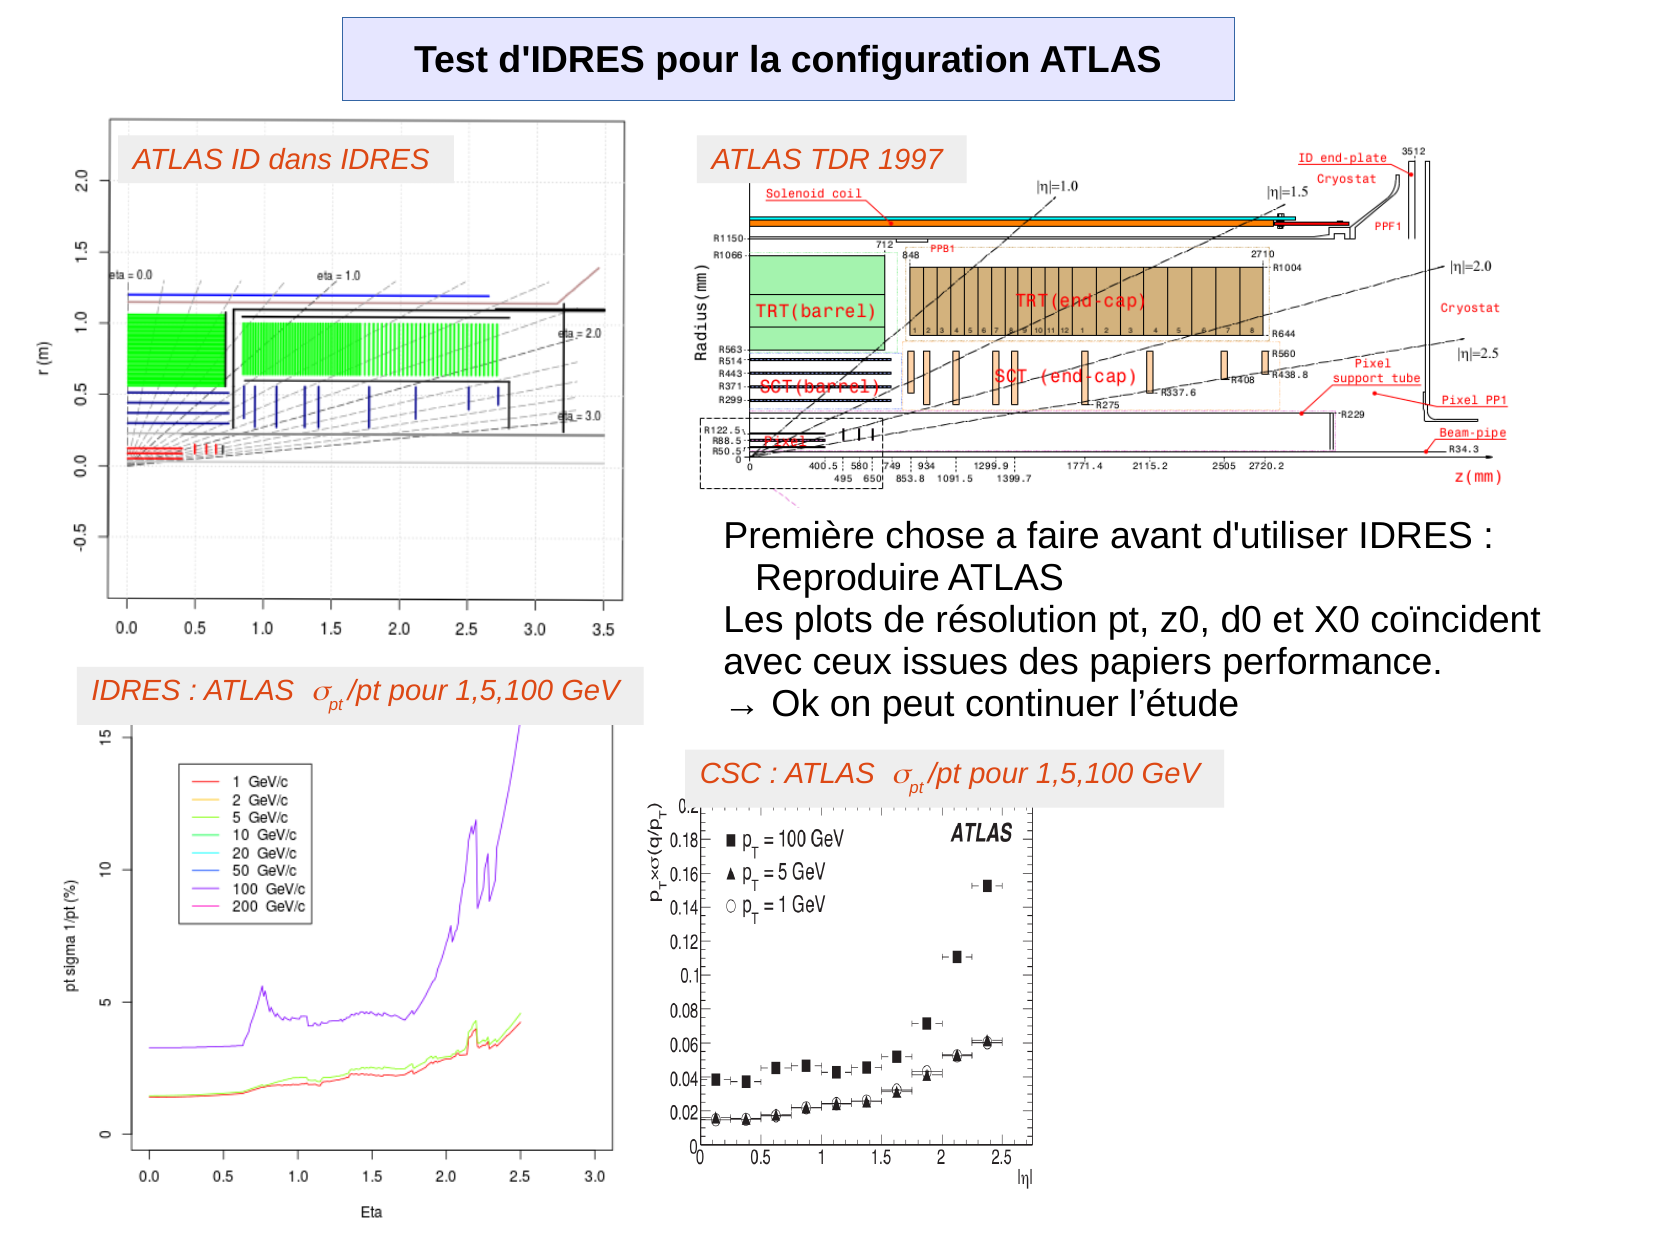

Test d'IDRES pour la configuration ATLAS
ATLAS ID dans IDRES
ATLAS TDR 1997
Première chose a faire avant d'utiliser IDRES :
 Reproduire ATLAS
Les plots de résolution pt, z0, d0 et X0 coïncident
avec ceux issues des papiers performance.
→ Ok on peut continuer l’étude
IDRES : ATLAS spt /pt pour 1,5,100 GeV
CSC : ATLAS spt /pt pour 1,5,100 GeV